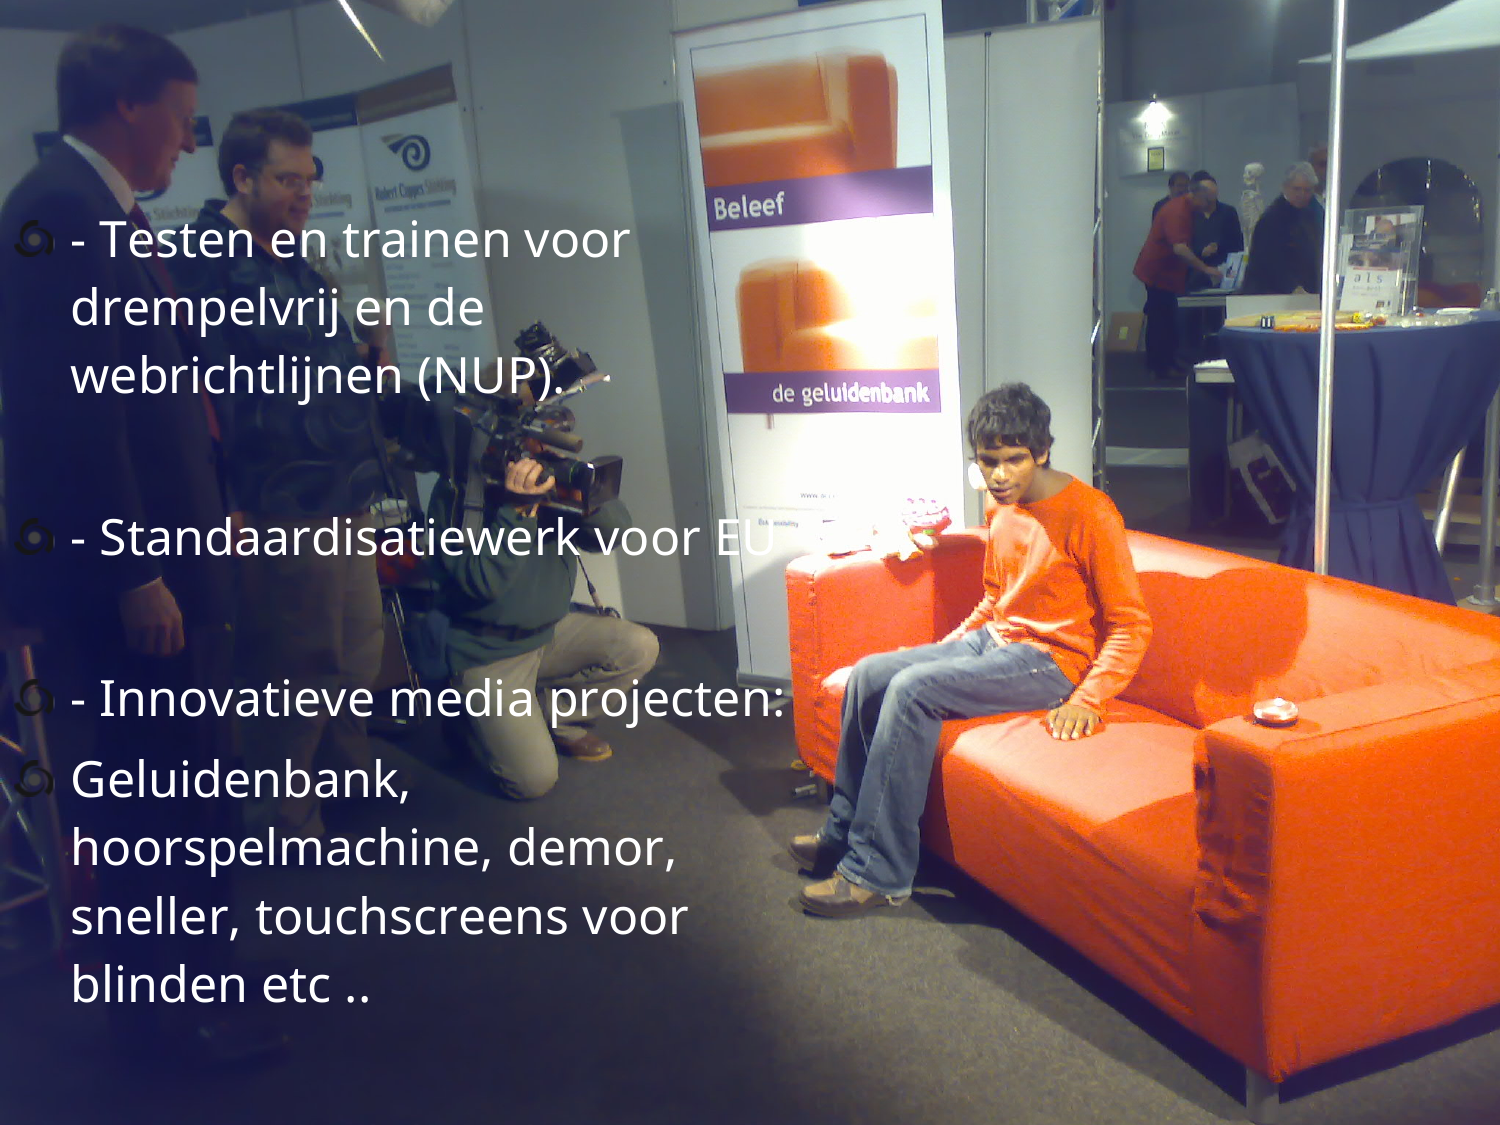

# - Testen en trainen voor drempelvrij en de webrichtlijnen (NUP).
- Standaardisatiewerk voor EU
- Innovatieve media projecten:
Geluidenbank, hoorspelmachine, demor, sneller, touchscreens voor blinden etc ..
www.accessibility.nl